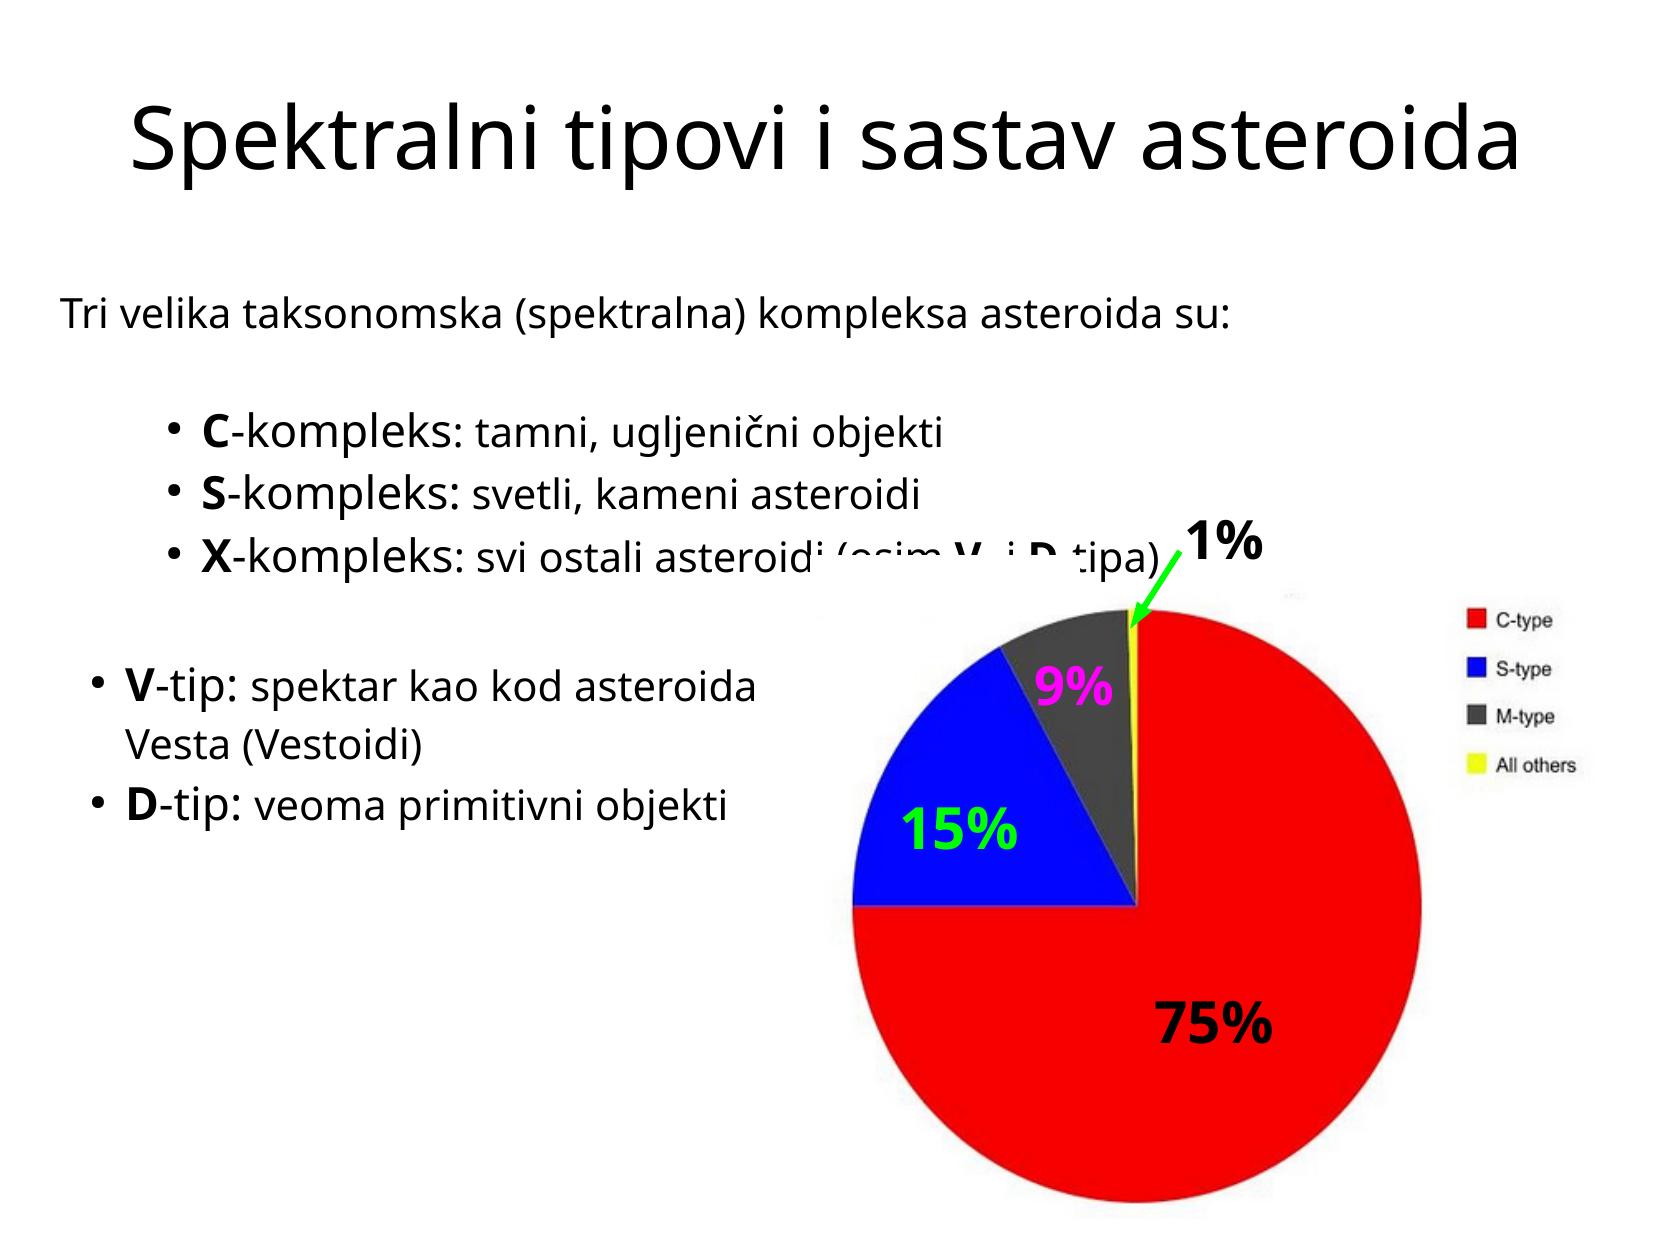

# Spektralni tipovi i sastav asteroida
Tri velika taksonomska (spektralna) kompleksa asteroida su:
C-kompleks: tamni, ugljenični objekti
S-kompleks: svetli, kameni asteroidi
X-kompleks: svi ostali asteroidi (osim V- i D-tipa)
1%
9%
V-tip: spektar kao kod asteroida Vesta (Vestoidi)
D-tip: veoma primitivni objekti
15%
75%